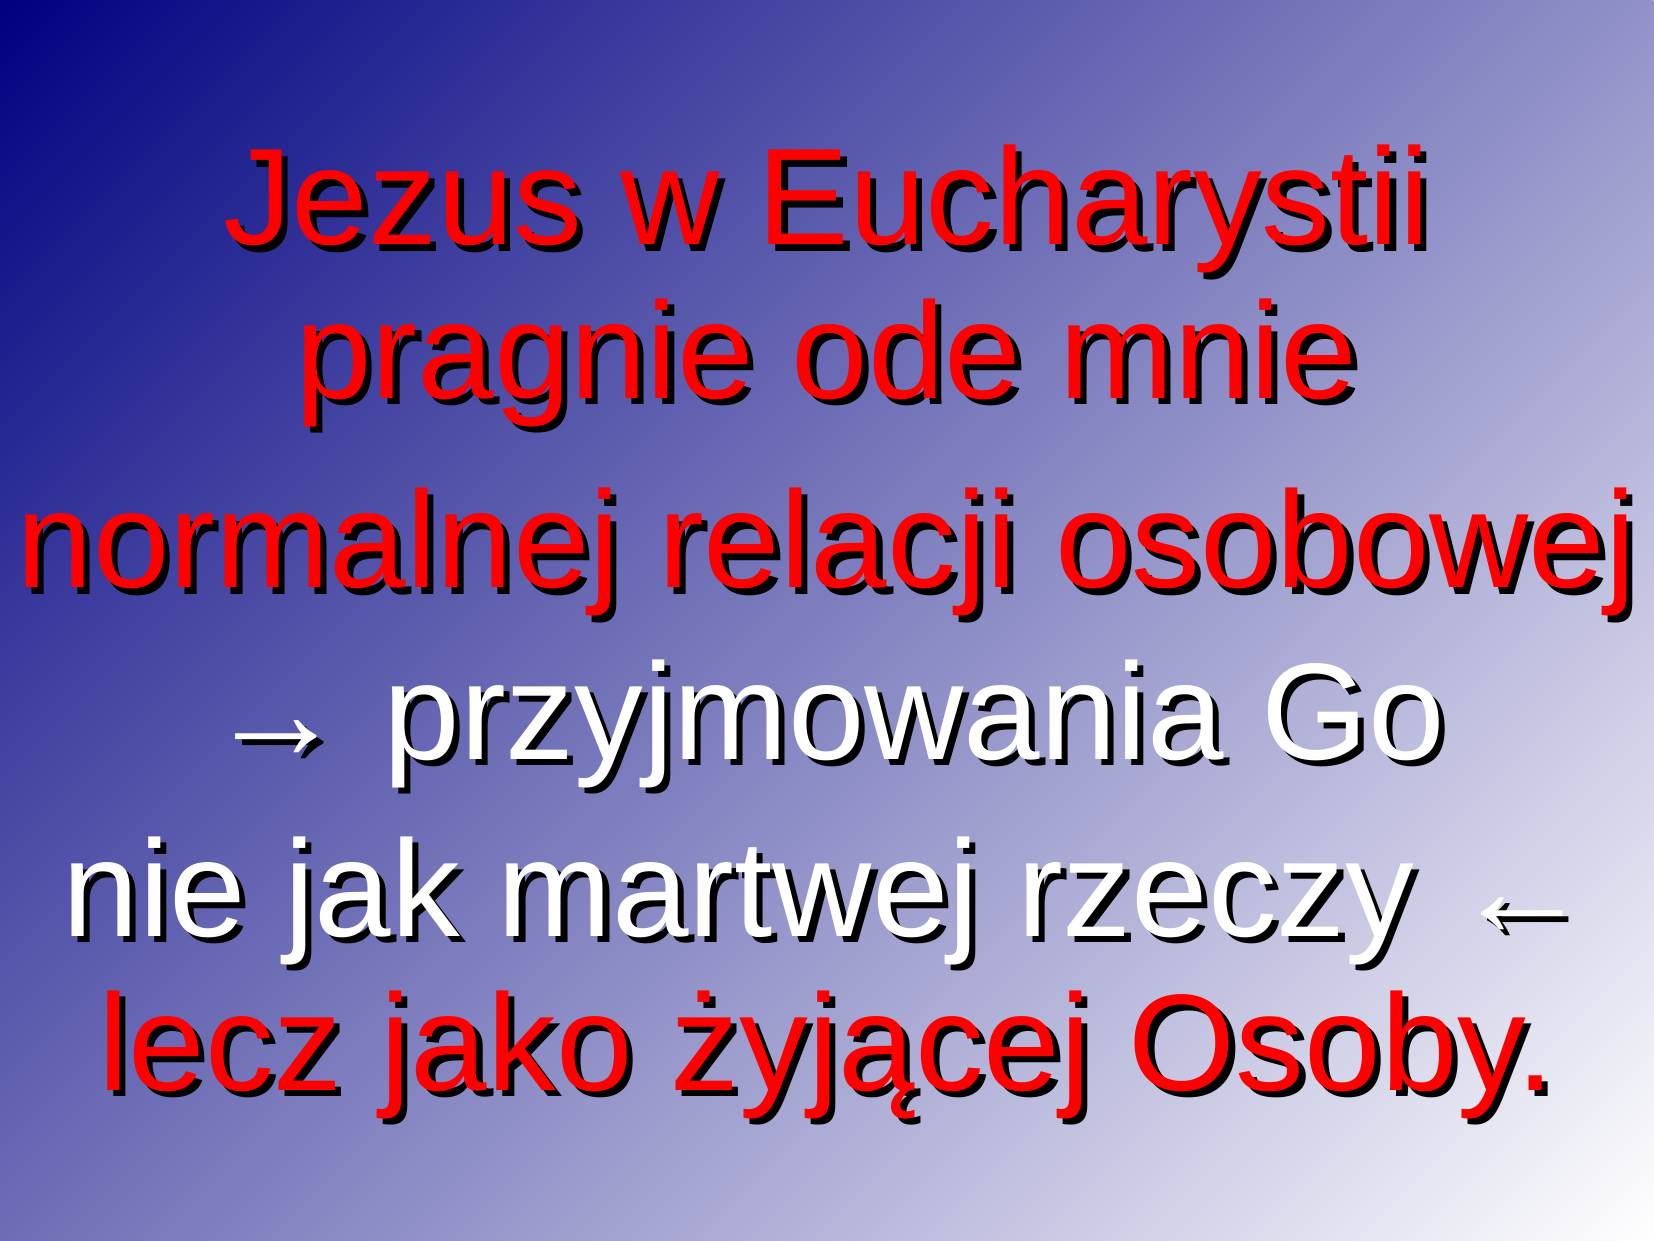

# Jezus w Eucharystii
pragnie ode mnie
normalnej relacji osobowej
→ przyjmowania Go
nie jak martwej rzeczy ←
lecz jako żyjącej Osoby.